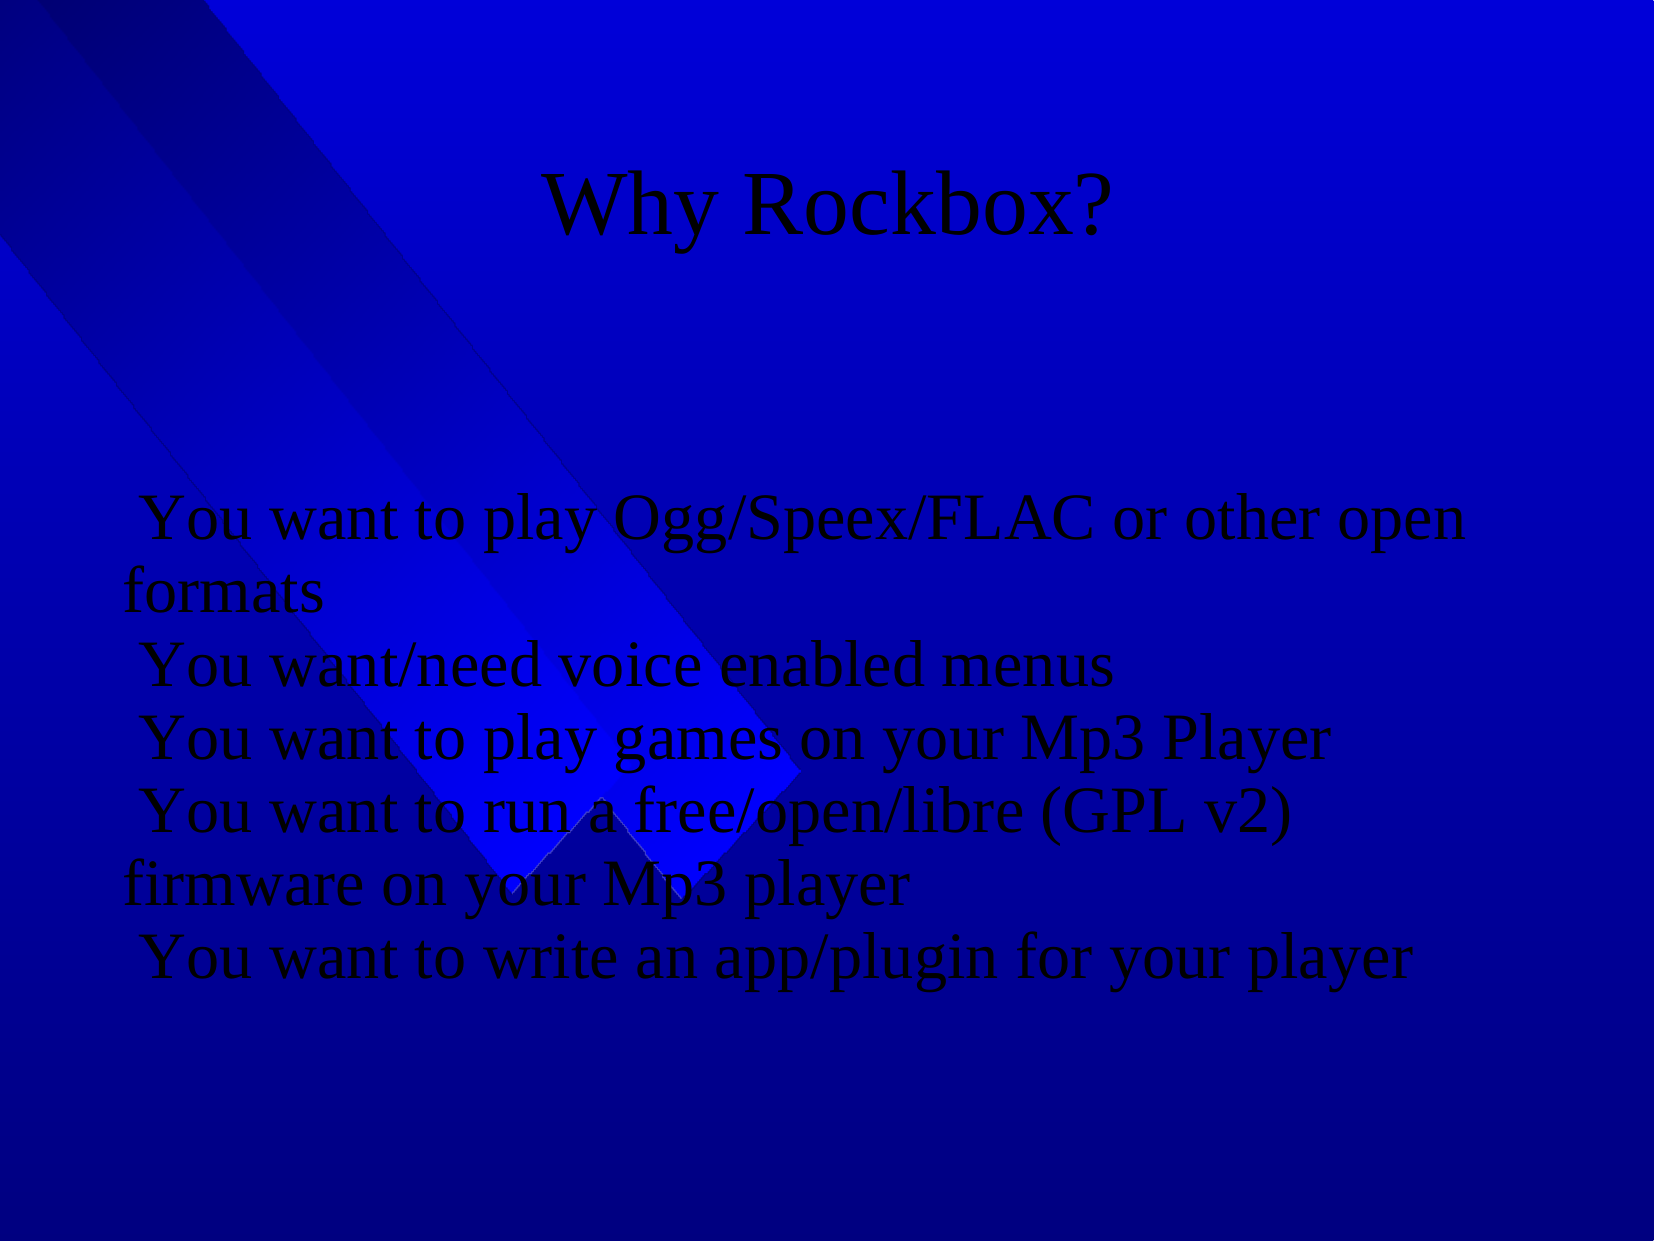

# Why Rockbox?
 You want to play Ogg/Speex/FLAC or other open formats
 You want/need voice enabled menus
 You want to play games on your Mp3 Player
 You want to run a free/open/libre (GPL v2) firmware on your Mp3 player
 You want to write an app/plugin for your player